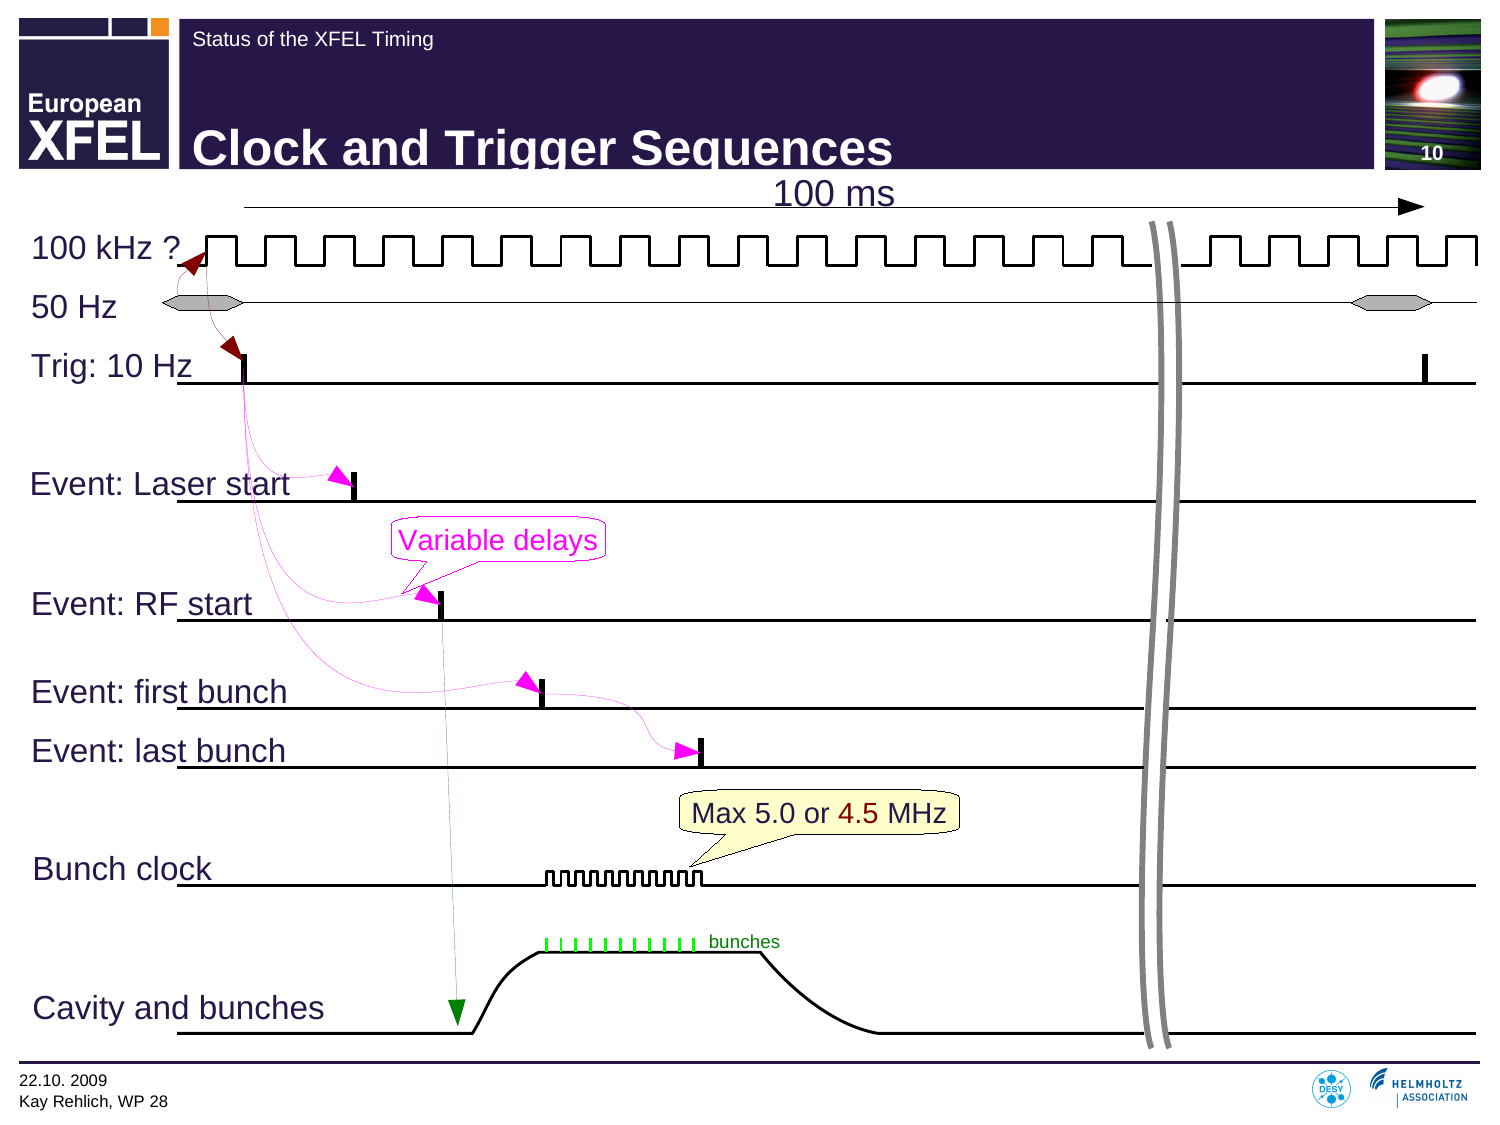

10
# Clock and Trigger Sequences
100 ms
100 kHz ?
50 Hz
Trig: 10 Hz
Event: Laser start
Variable delays
Event: RF start
Event: first bunch
Event: last bunch
Max 5.0 or 4.5 MHz
Bunch clock
bunches
Cavity and bunches